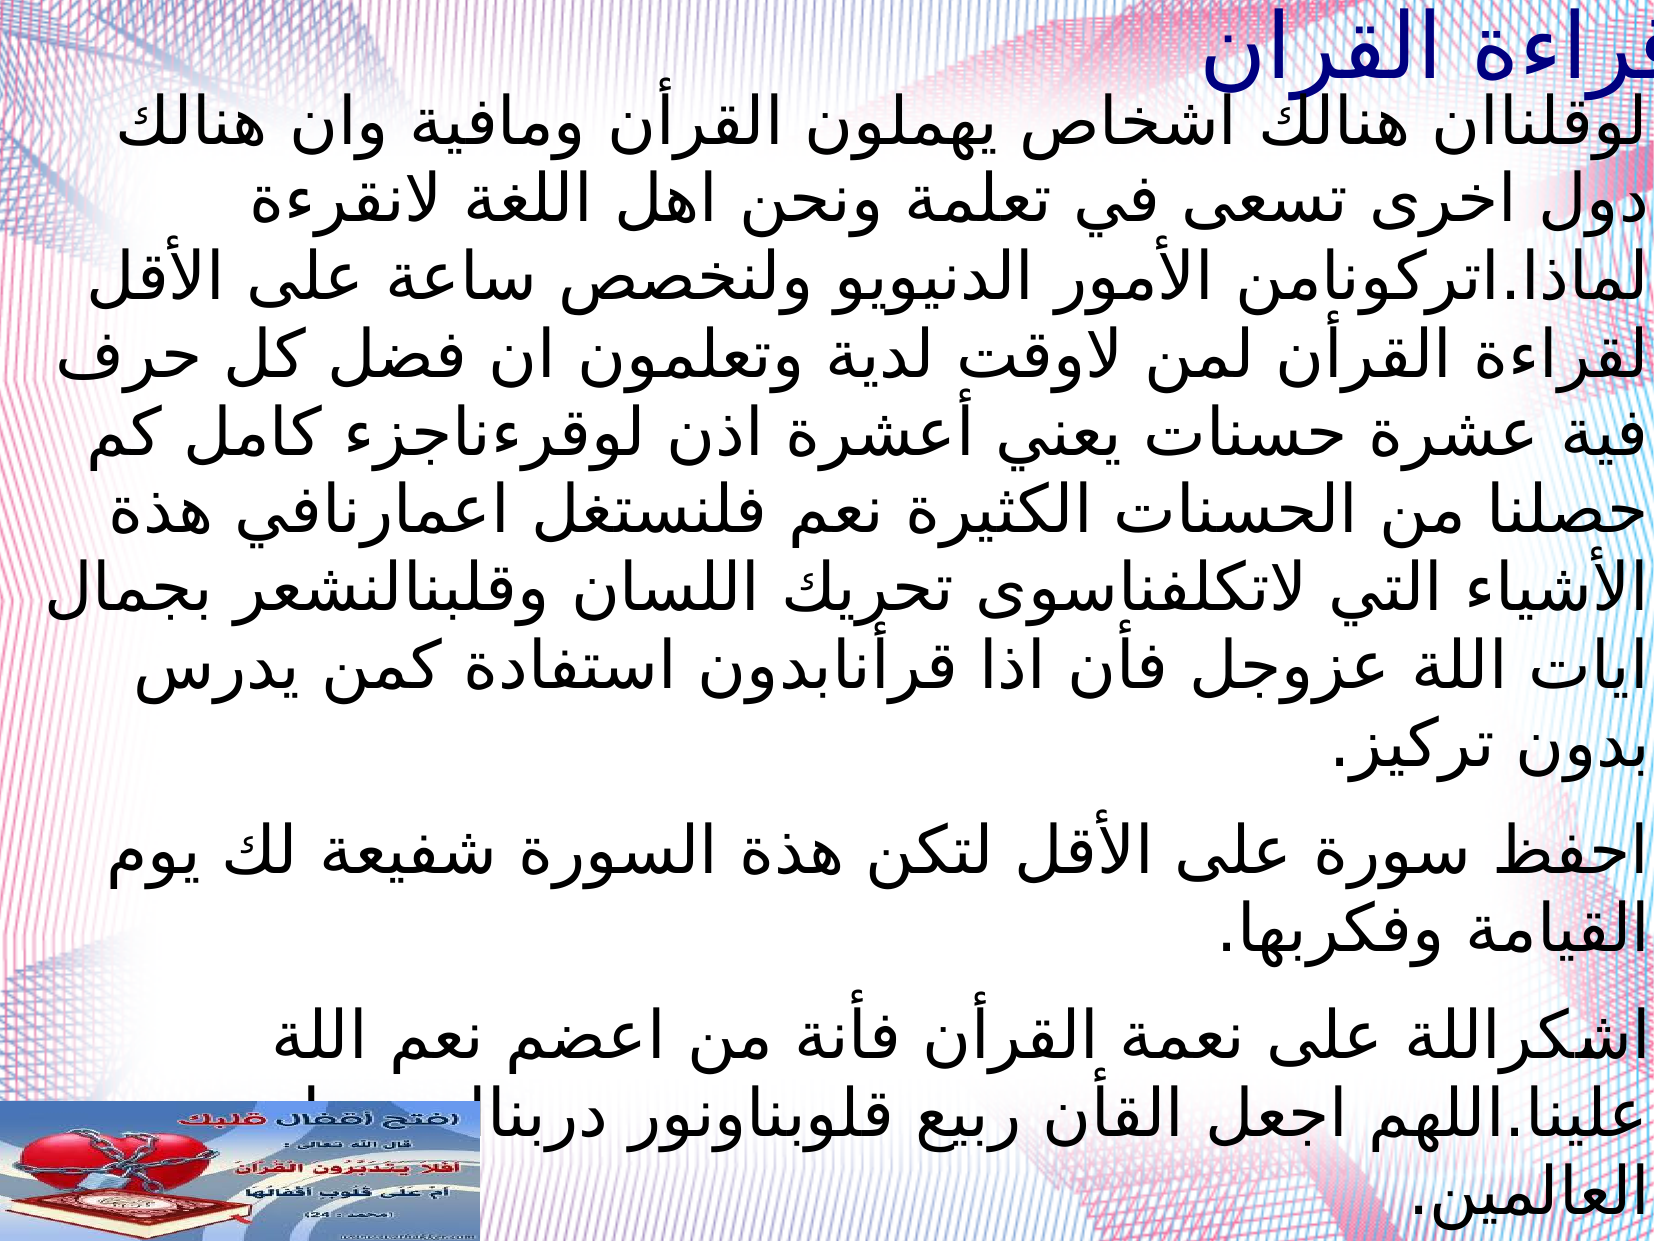

# قراءة القران
لوقلناان هنالك اشخاص يهملون القرأن ومافية وان هنالك دول اخرى تسعى في تعلمة ونحن اهل اللغة لانقرءة لماذا.اتركونامن الأمور الدنيويو ولنخصص ساعة على الأقل لقراءة القرأن لمن لاوقت لدية وتعلمون ان فضل كل حرف فية عشرة حسنات يعني أعشرة اذن لوقرءناجزء كامل كم حصلنا من الحسنات الكثيرة نعم فلنستغل اعمارنافي هذة الأشياء التي لاتكلفناسوى تحريك اللسان وقلبنالنشعر بجمال ايات اللة عزوجل فأن اذا قرأنابدون استفادة كمن يدرس بدون تركيز.
احفظ سورة على الأقل لتكن هذة السورة شفيعة لك يوم القيامة وفكربها.
اشكراللة على نعمة القرأن فأنة من اعضم نعم اللة علينا.اللهم اجعل القأن ربيع قلوبناونور دربناامين يارب العالمين.